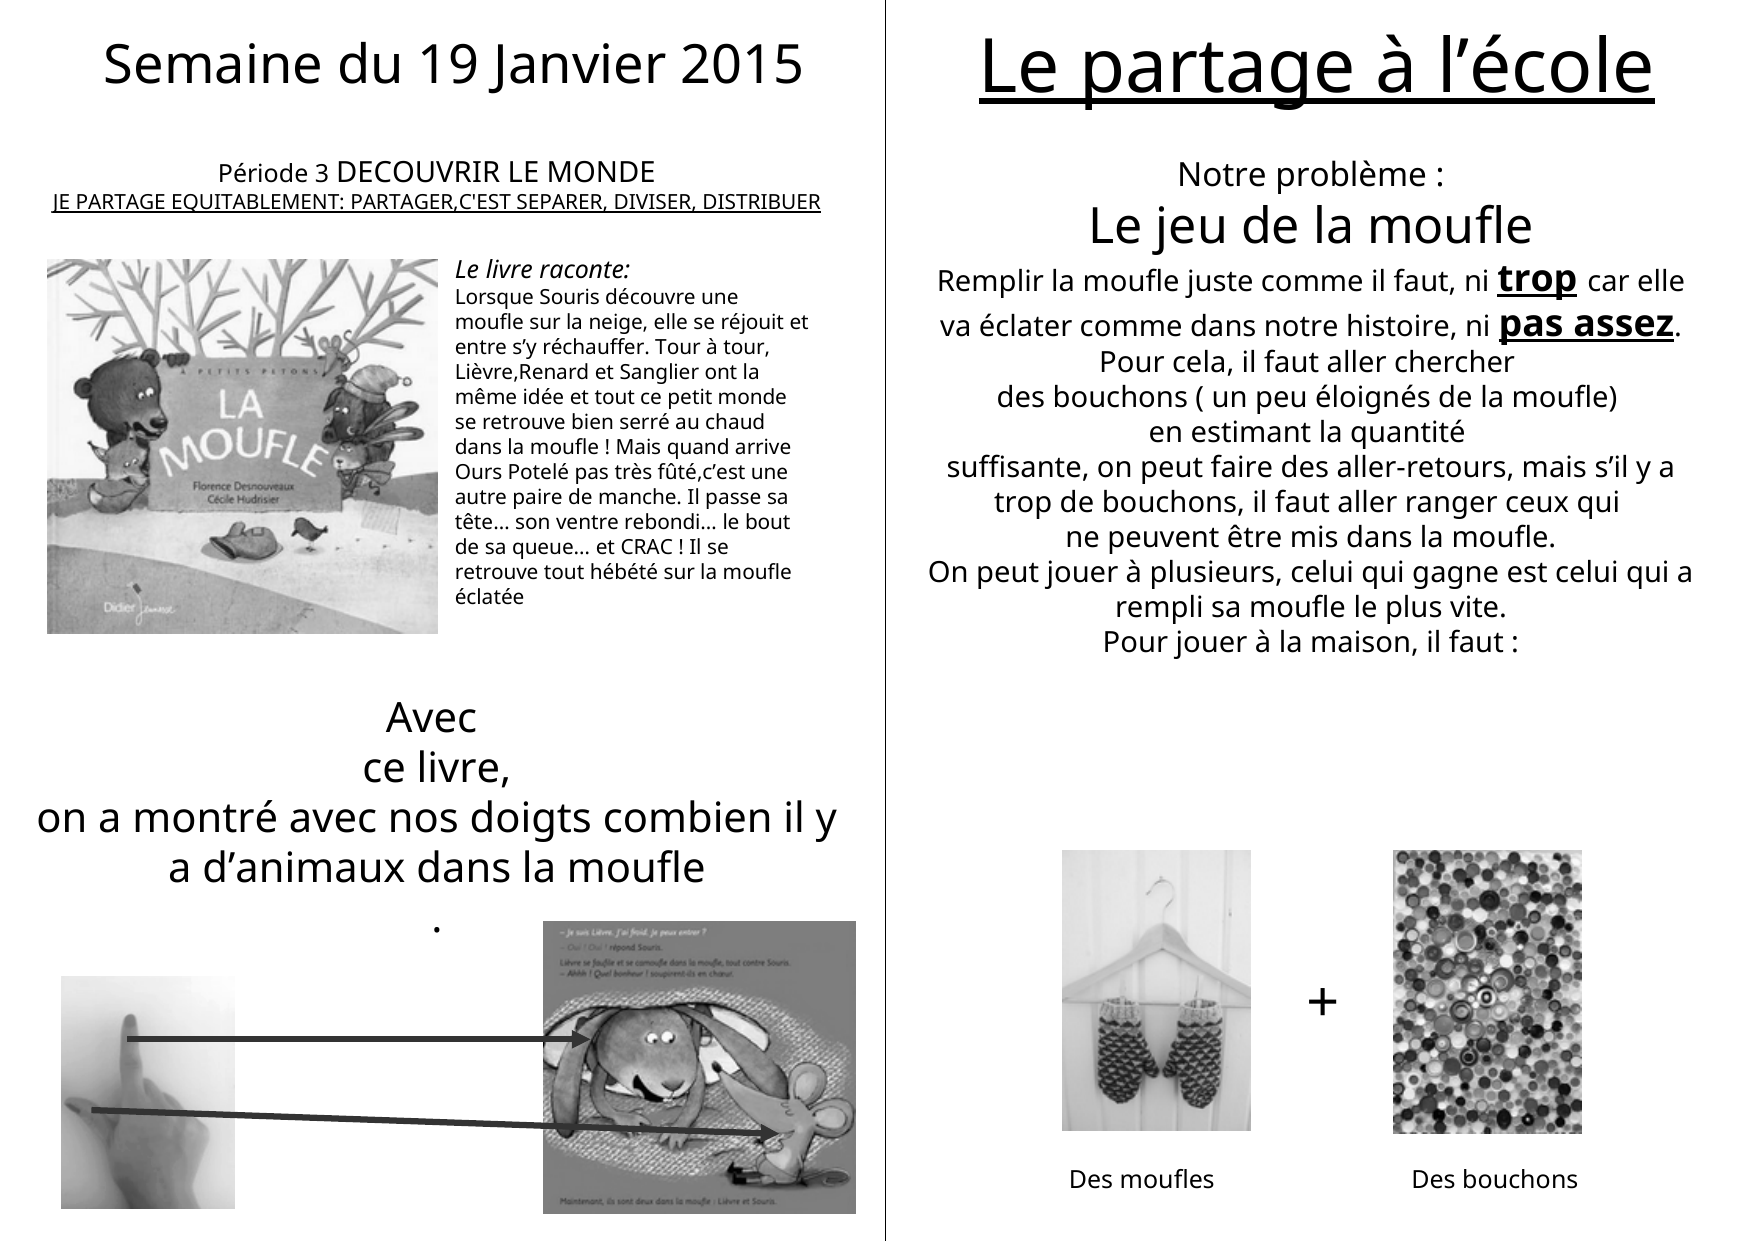

Le partage à l’école
Semaine du 19 Janvier 2015
Période 3 DECOUVRIR LE MONDE
JE PARTAGE EQUITABLEMENT: PARTAGER,C'EST SEPARER, DIVISER, DISTRIBUER
Notre problème :
Le jeu de la moufle
Remplir la moufle juste comme il faut, ni trop car elle va éclater comme dans notre histoire, ni pas assez.
Pour cela, il faut aller chercher
des bouchons ( un peu éloignés de la moufle)
en estimant la quantité
suffisante, on peut faire des aller-retours, mais s’il y a trop de bouchons, il faut aller ranger ceux qui
ne peuvent être mis dans la moufle.
On peut jouer à plusieurs, celui qui gagne est celui qui a rempli sa moufle le plus vite.
Pour jouer à la maison, il faut :
Le livre raconte:
Lorsque Souris découvre une moufle sur la neige, elle se réjouit et entre s’y réchauffer. Tour à tour, Lièvre,Renard et Sanglier ont la même idée et tout ce petit monde se retrouve bien serré au chaud dans la moufle ! Mais quand arrive Ours Potelé pas très fûté,c’est une autre paire de manche. Il passe sa tête… son ventre rebondi… le bout de sa queue… et CRAC ! Il se retrouve tout hébété sur la moufle éclatée
Avec
ce livre,
on a montré avec nos doigts combien il y a d’animaux dans la moufle
.
+
Des moufles
Des bouchons